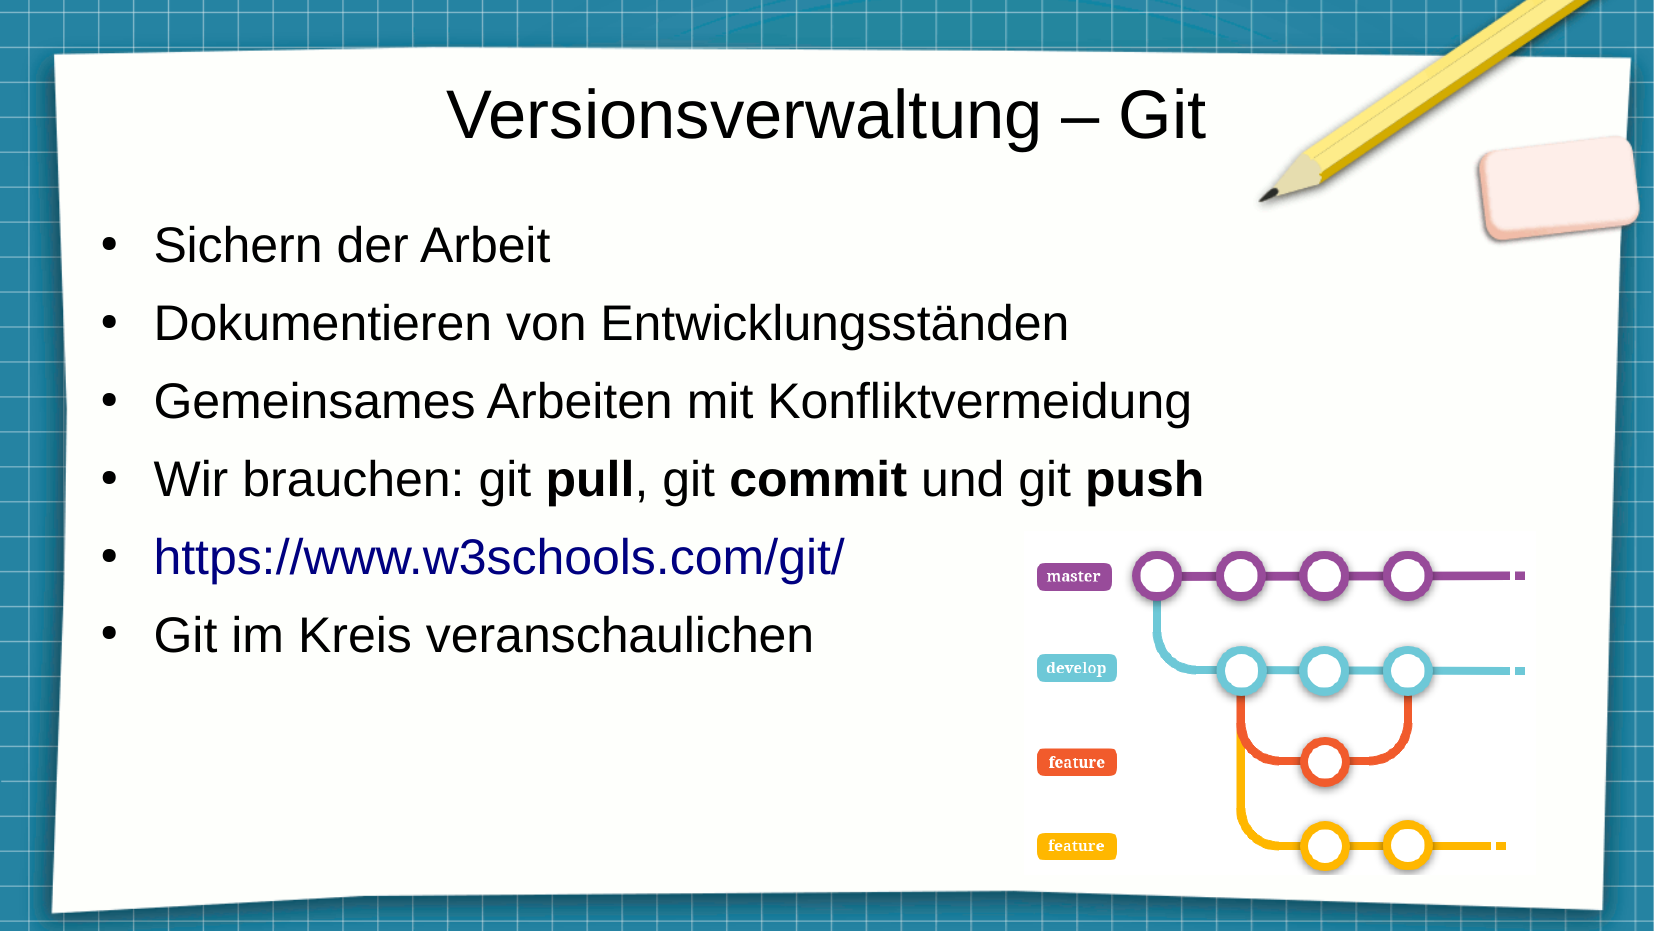

# Versionsverwaltung – Git
Sichern der Arbeit
Dokumentieren von Entwicklungsständen
Gemeinsames Arbeiten mit Konfliktvermeidung
Wir brauchen: git pull, git commit und git push
https://www.w3schools.com/git/
Git im Kreis veranschaulichen